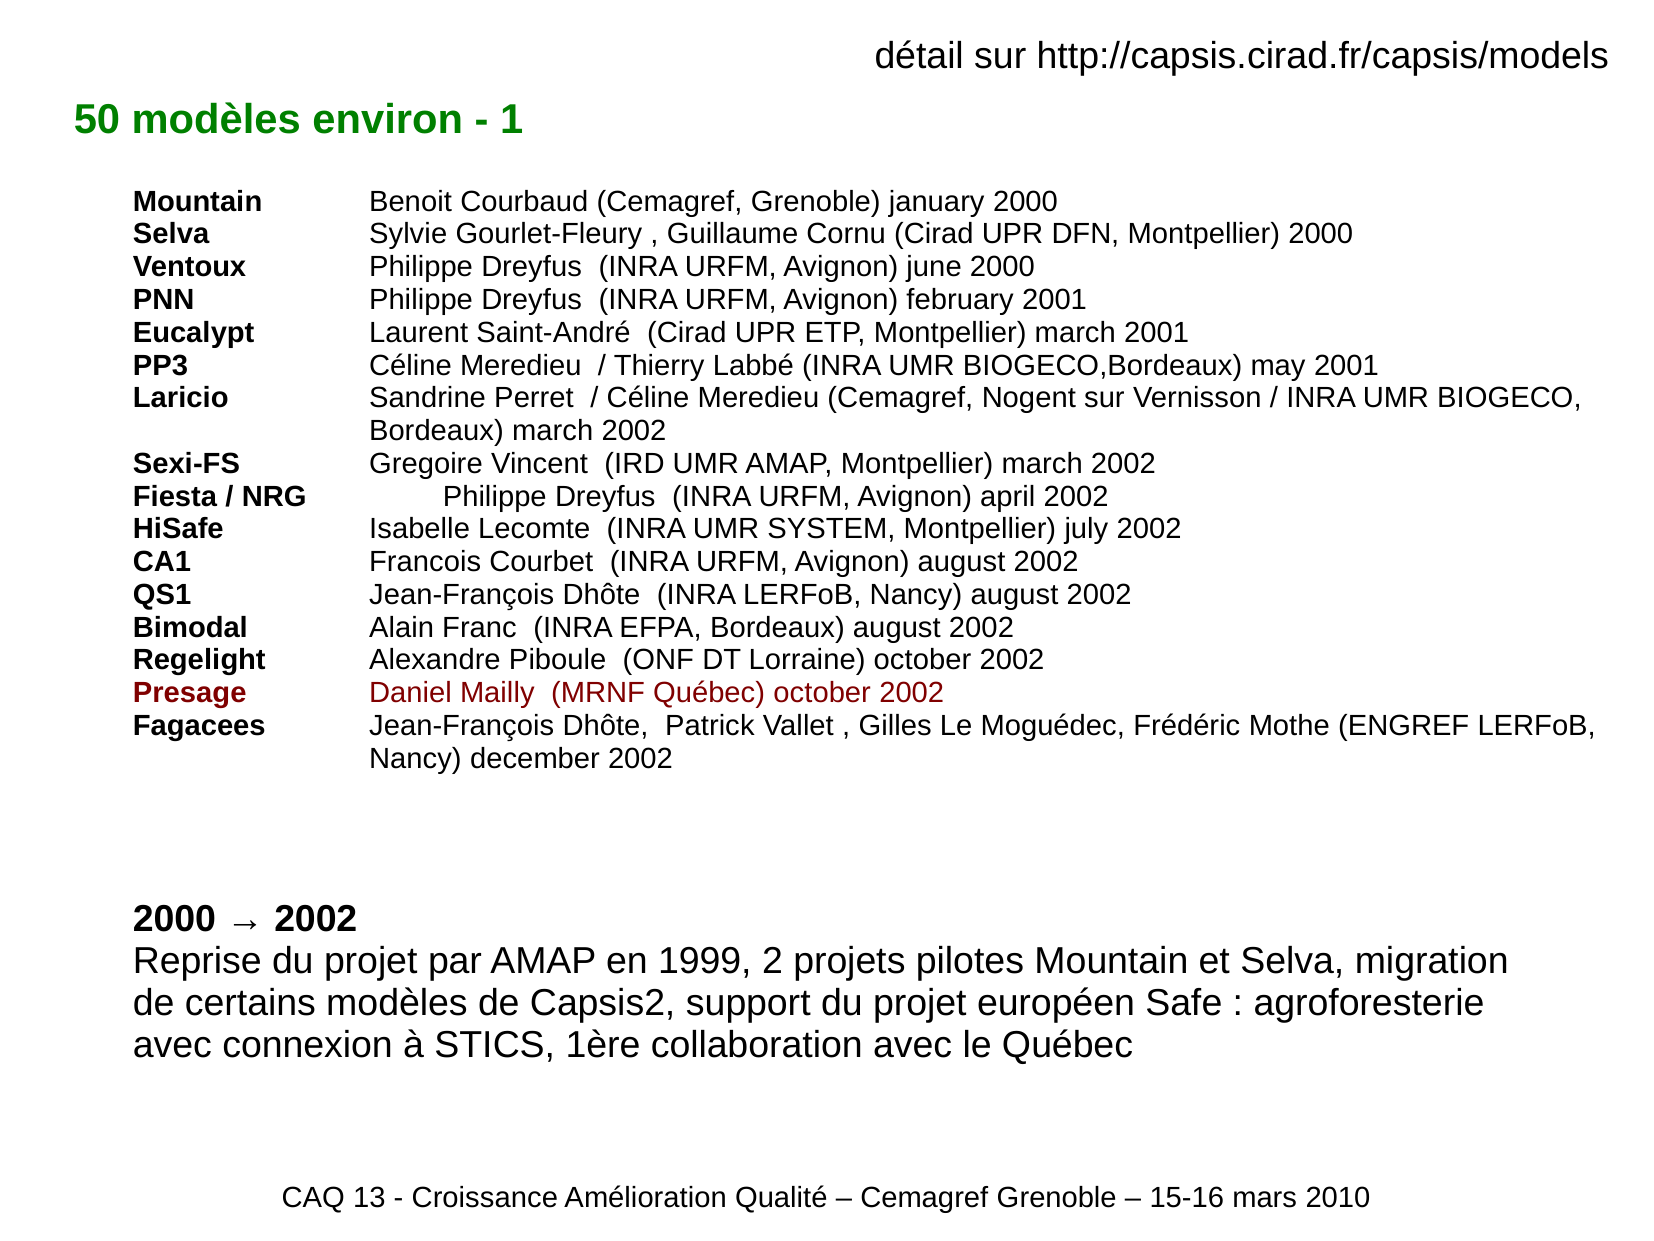

détail sur http://capsis.cirad.fr/capsis/models
50 modèles environ - 1
Mountain	Benoit Courbaud (Cemagref, Grenoble) january 2000
Selva		Sylvie Gourlet-Fleury , Guillaume Cornu (Cirad UPR DFN, Montpellier) 2000
Ventoux	Philippe Dreyfus (INRA URFM, Avignon) june 2000
PNN		Philippe Dreyfus (INRA URFM, Avignon) february 2001
Eucalypt	Laurent Saint-André (Cirad UPR ETP, Montpellier) march 2001
PP3		Céline Meredieu / Thierry Labbé (INRA UMR BIOGECO,Bordeaux) may 2001
Laricio	Sandrine Perret / Céline Meredieu (Cemagref, Nogent sur Vernisson / INRA UMR BIOGECO, Bordeaux) march 2002
Sexi-FS	Gregoire Vincent (IRD UMR AMAP, Montpellier) march 2002
Fiesta / NRG	Philippe Dreyfus (INRA URFM, Avignon) april 2002
HiSafe	Isabelle Lecomte (INRA UMR SYSTEM, Montpellier) july 2002
CA1		Francois Courbet (INRA URFM, Avignon) august 2002
QS1		Jean-François Dhôte (INRA LERFoB, Nancy) august 2002
Bimodal	Alain Franc (INRA EFPA, Bordeaux) august 2002
Regelight	Alexandre Piboule (ONF DT Lorraine) october 2002
Presage	Daniel Mailly (MRNF Québec) october 2002
Fagacees	Jean-François Dhôte, Patrick Vallet , Gilles Le Moguédec, Frédéric Mothe (ENGREF LERFoB, Nancy) december 2002
2000 → 2002
Reprise du projet par AMAP en 1999, 2 projets pilotes Mountain et Selva, migration de certains modèles de Capsis2, support du projet européen Safe : agroforesterie avec connexion à STICS, 1ère collaboration avec le Québec